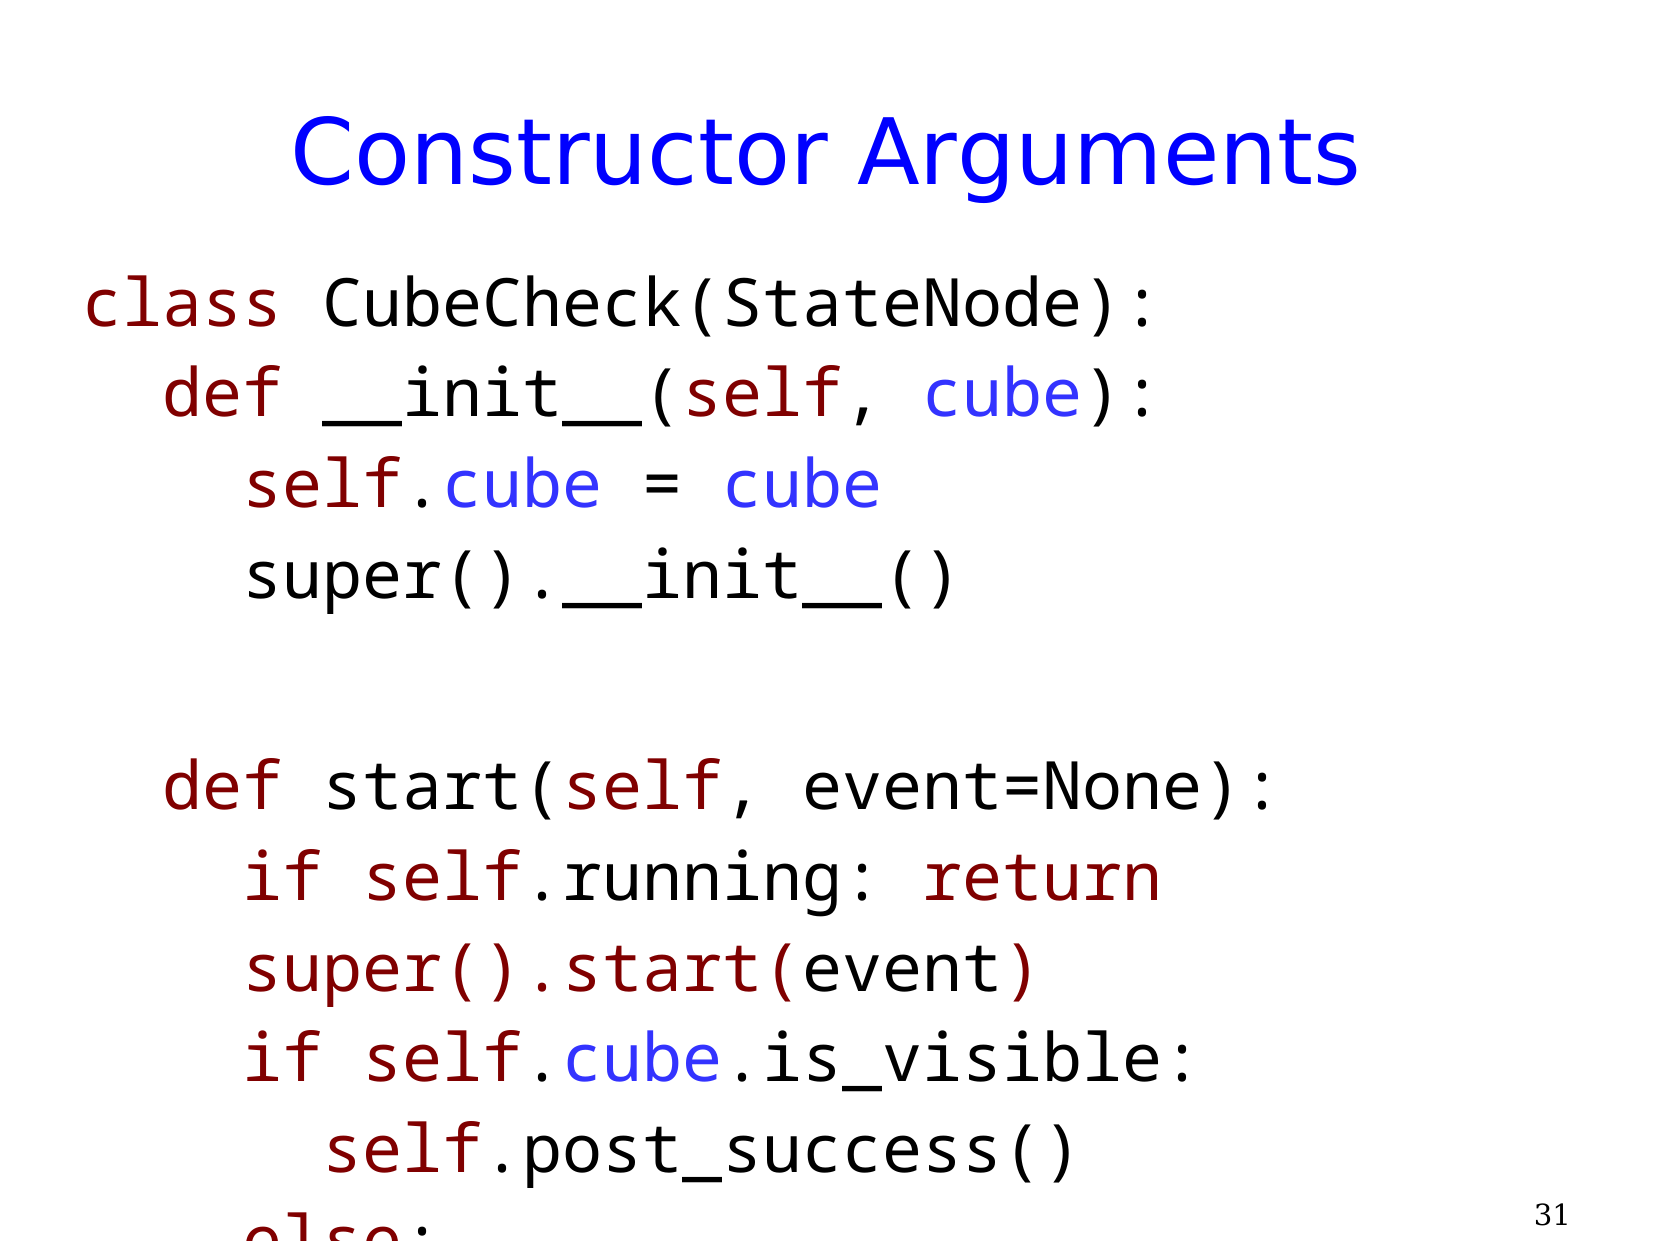

# Constructor Arguments
class CubeCheck(StateNode):
 def __init__(self, cube):
 self.cube = cube
 super().__init__()
 def start(self, event=None):
 if self.running: return
 super().start(event)
 if self.cube.is_visible:
 self.post_success()
 else:
 self.post_failure()
31